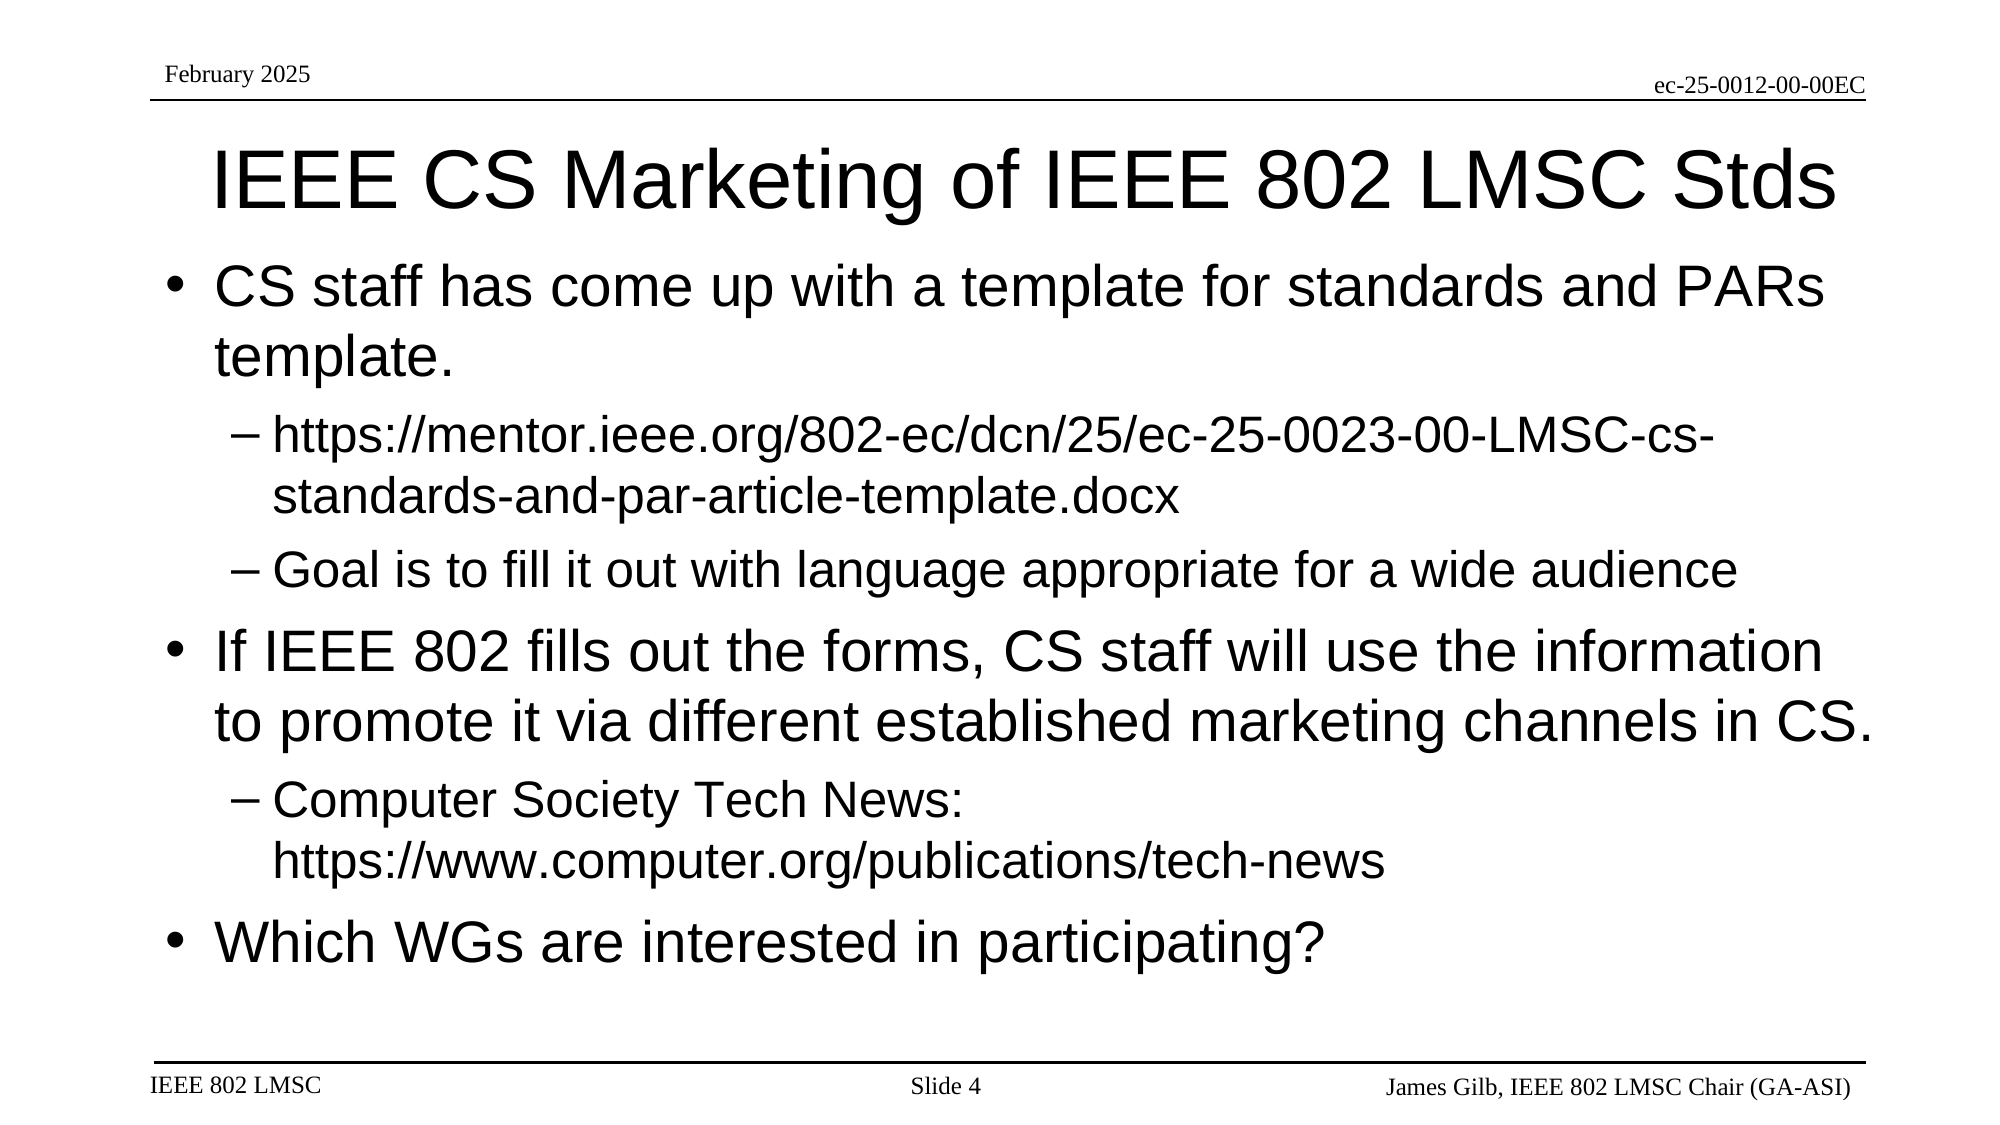

# IEEE CS Marketing of IEEE 802 LMSC Stds
CS staff has come up with a template for standards and PARs template.
https://mentor.ieee.org/802-ec/dcn/25/ec-25-0023-00-LMSC-cs-standards-and-par-article-template.docx
Goal is to fill it out with language appropriate for a wide audience
If IEEE 802 fills out the forms, CS staff will use the information to promote it via different established marketing channels in CS.
Computer Society Tech News: https://www.computer.org/publications/tech-news
Which WGs are interested in participating?
4